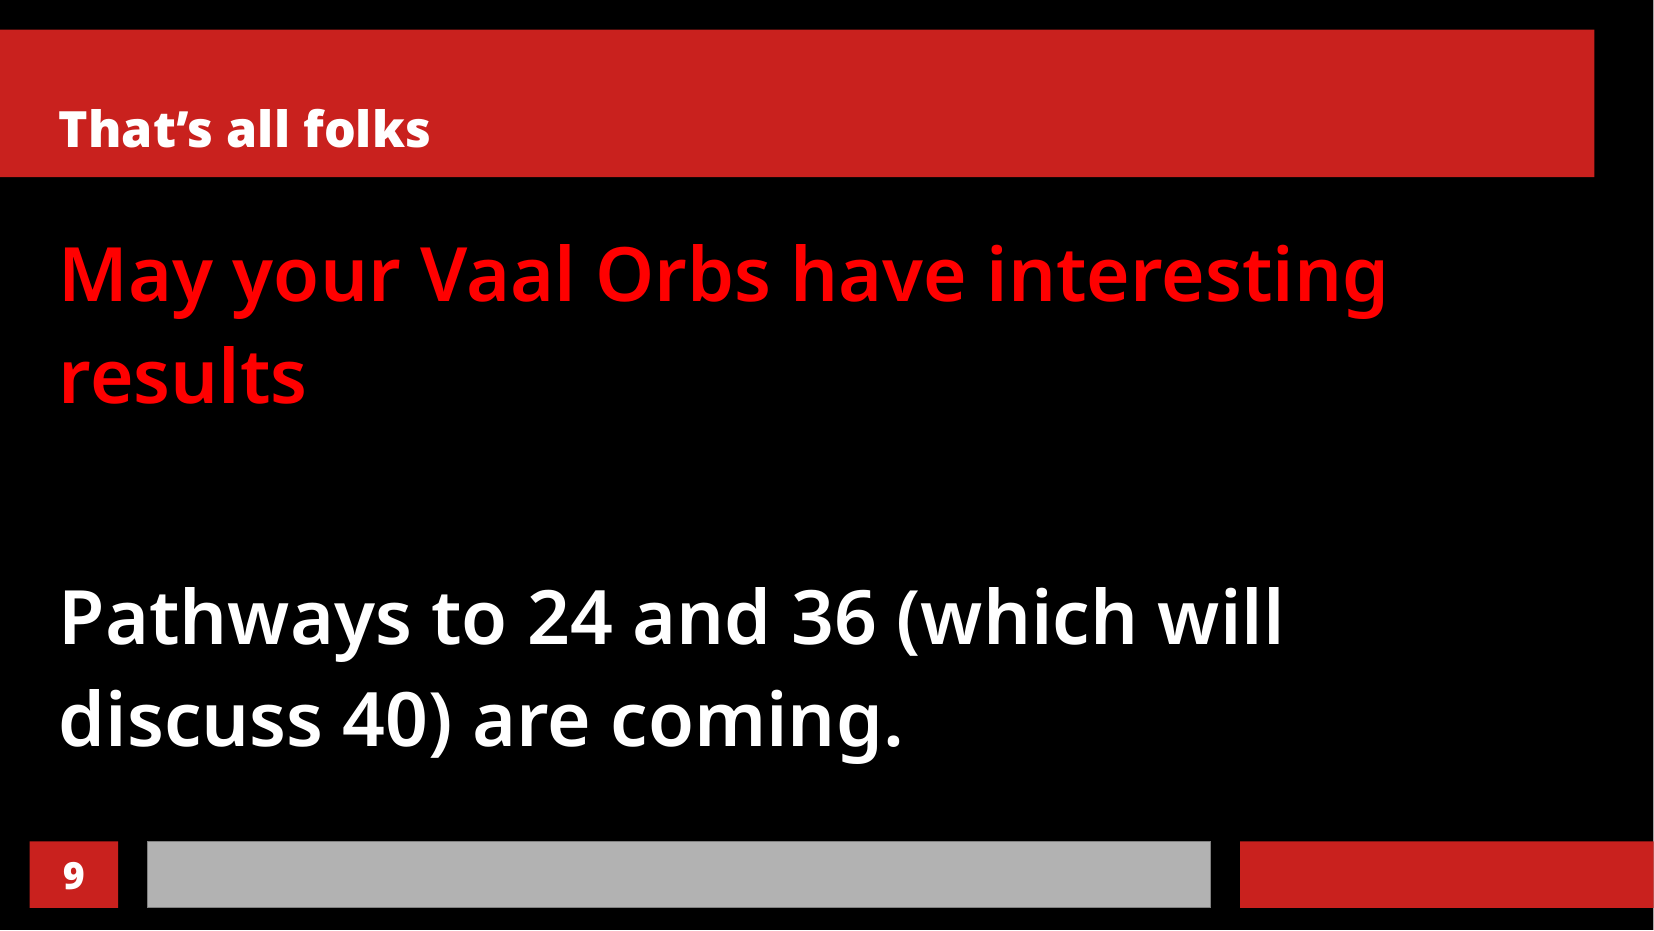

# That’s all folks
May your Vaal Orbs have interesting results
Pathways to 24 and 36 (which will discuss 40) are coming.
9